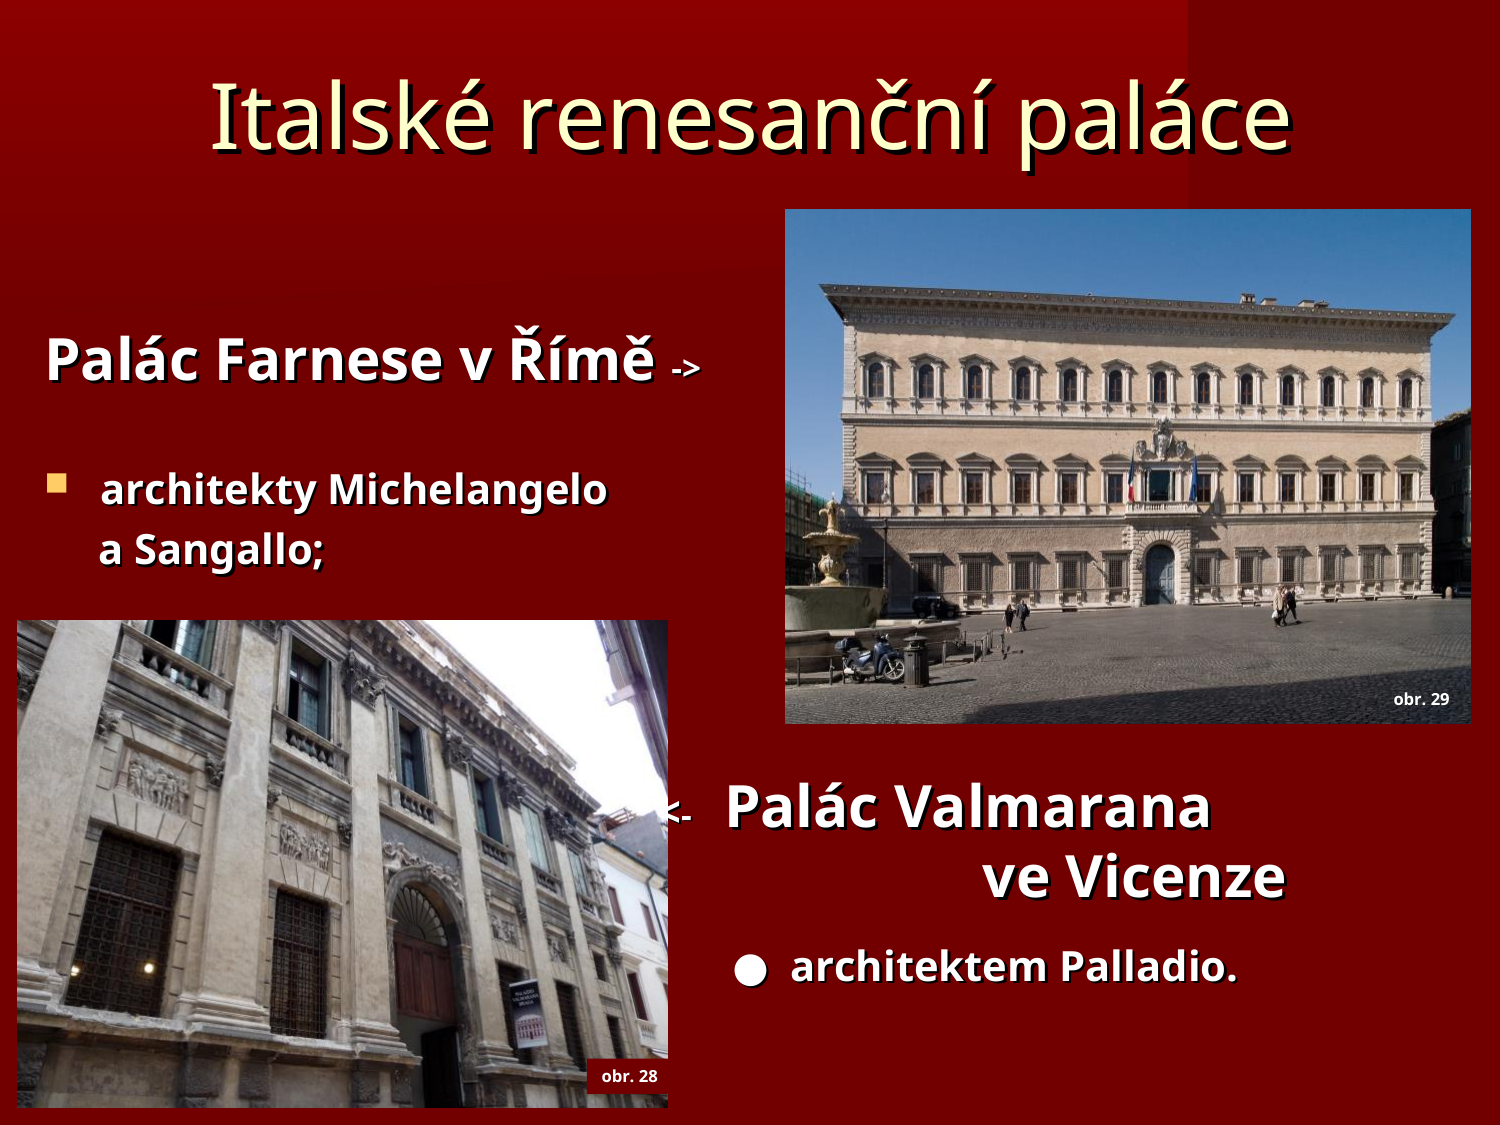

# Italské renesanční paláce
Palác Farnese v Římě ->
architekty Michelangelo
 a Sangallo;
 <- Palác Valmarana 	 ve Vicenze
 ● architektem Palladio.
obr. 29
obr. 28